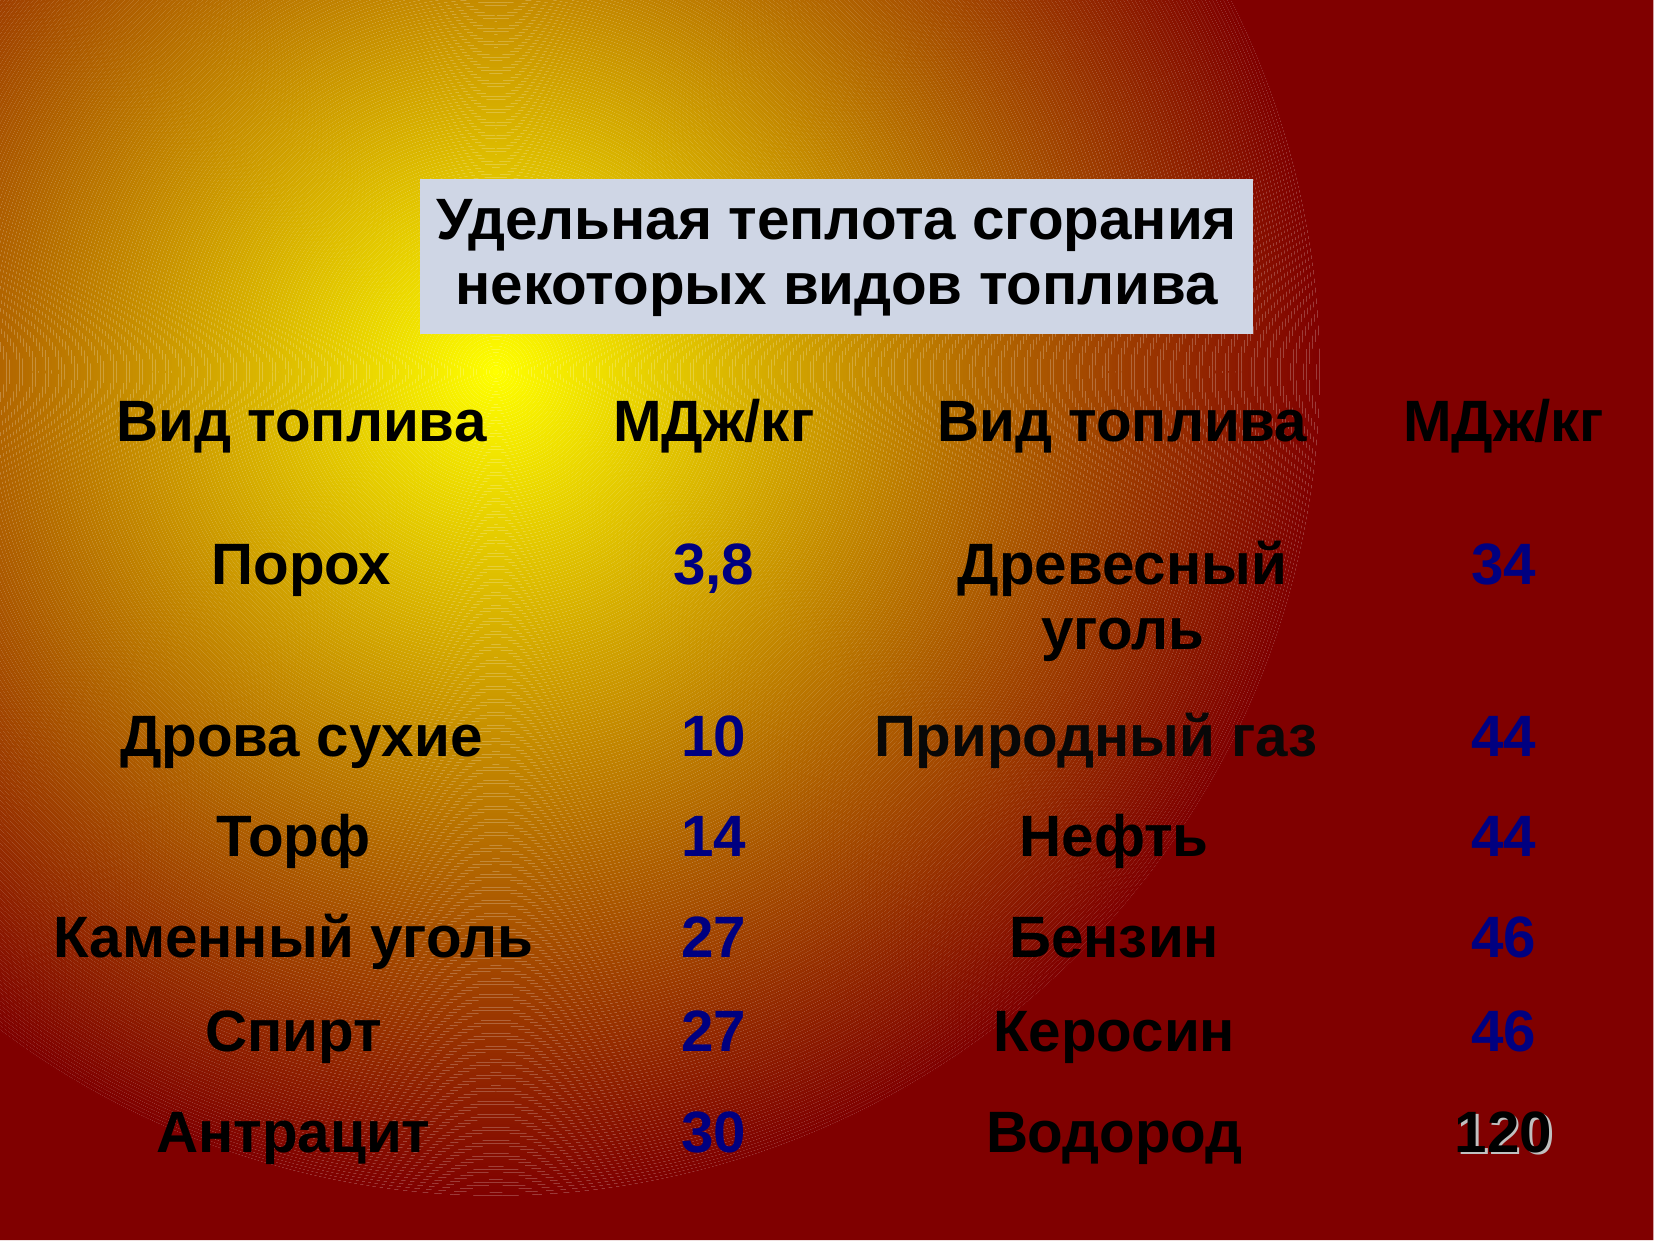

| Удельная теплота сгорания некоторых видов топлива |
| --- |
| Вид топлива | МДж/кг | Вид топлива | МДж/кг |
| --- | --- | --- | --- |
| Порох | 3,8 | Древесный уголь | 34 |
| Дрова сухие | 10 | Природный газ | 44 |
| Торф | 14 | Нефть | 44 |
| Каменный уголь | 27 | Бензин | 46 |
| Спирт | 27 | Керосин | 46 |
| Антрацит | 30 | Водород | 120 |